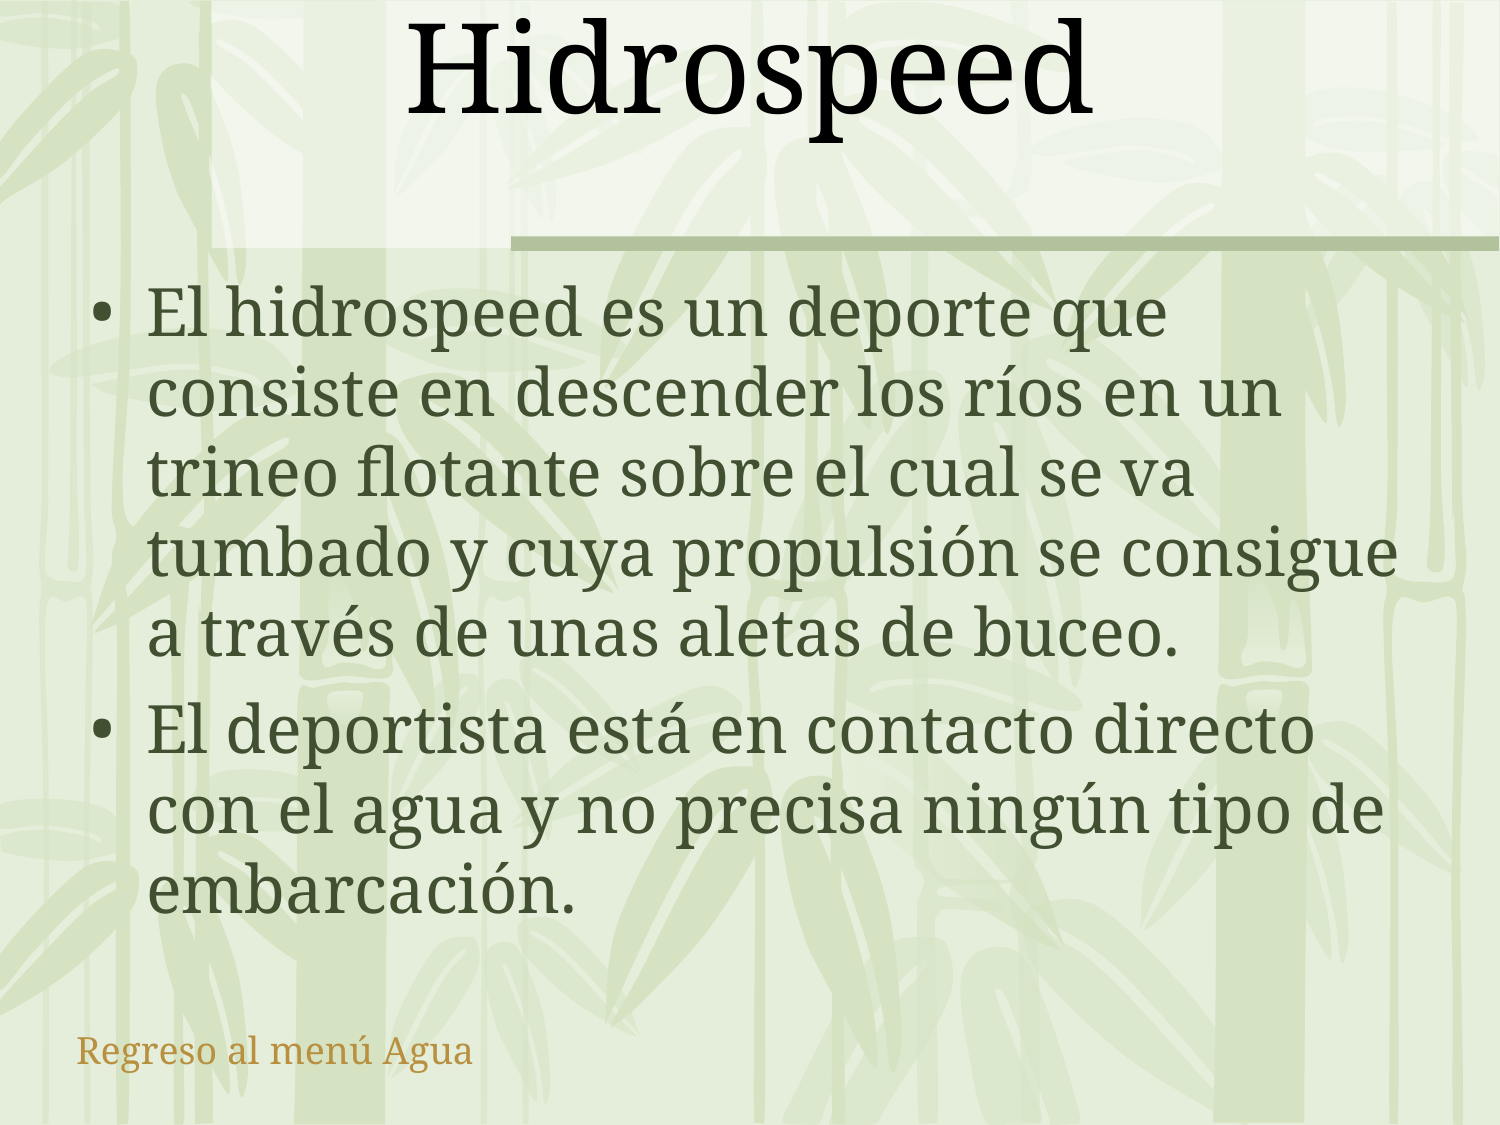

# Hidrospeed
El hidrospeed es un deporte que consiste en descender los ríos en un trineo flotante sobre el cual se va tumbado y cuya propulsión se consigue a través de unas aletas de buceo.
El deportista está en contacto directo con el agua y no precisa ningún tipo de embarcación.
Regreso al menú Agua